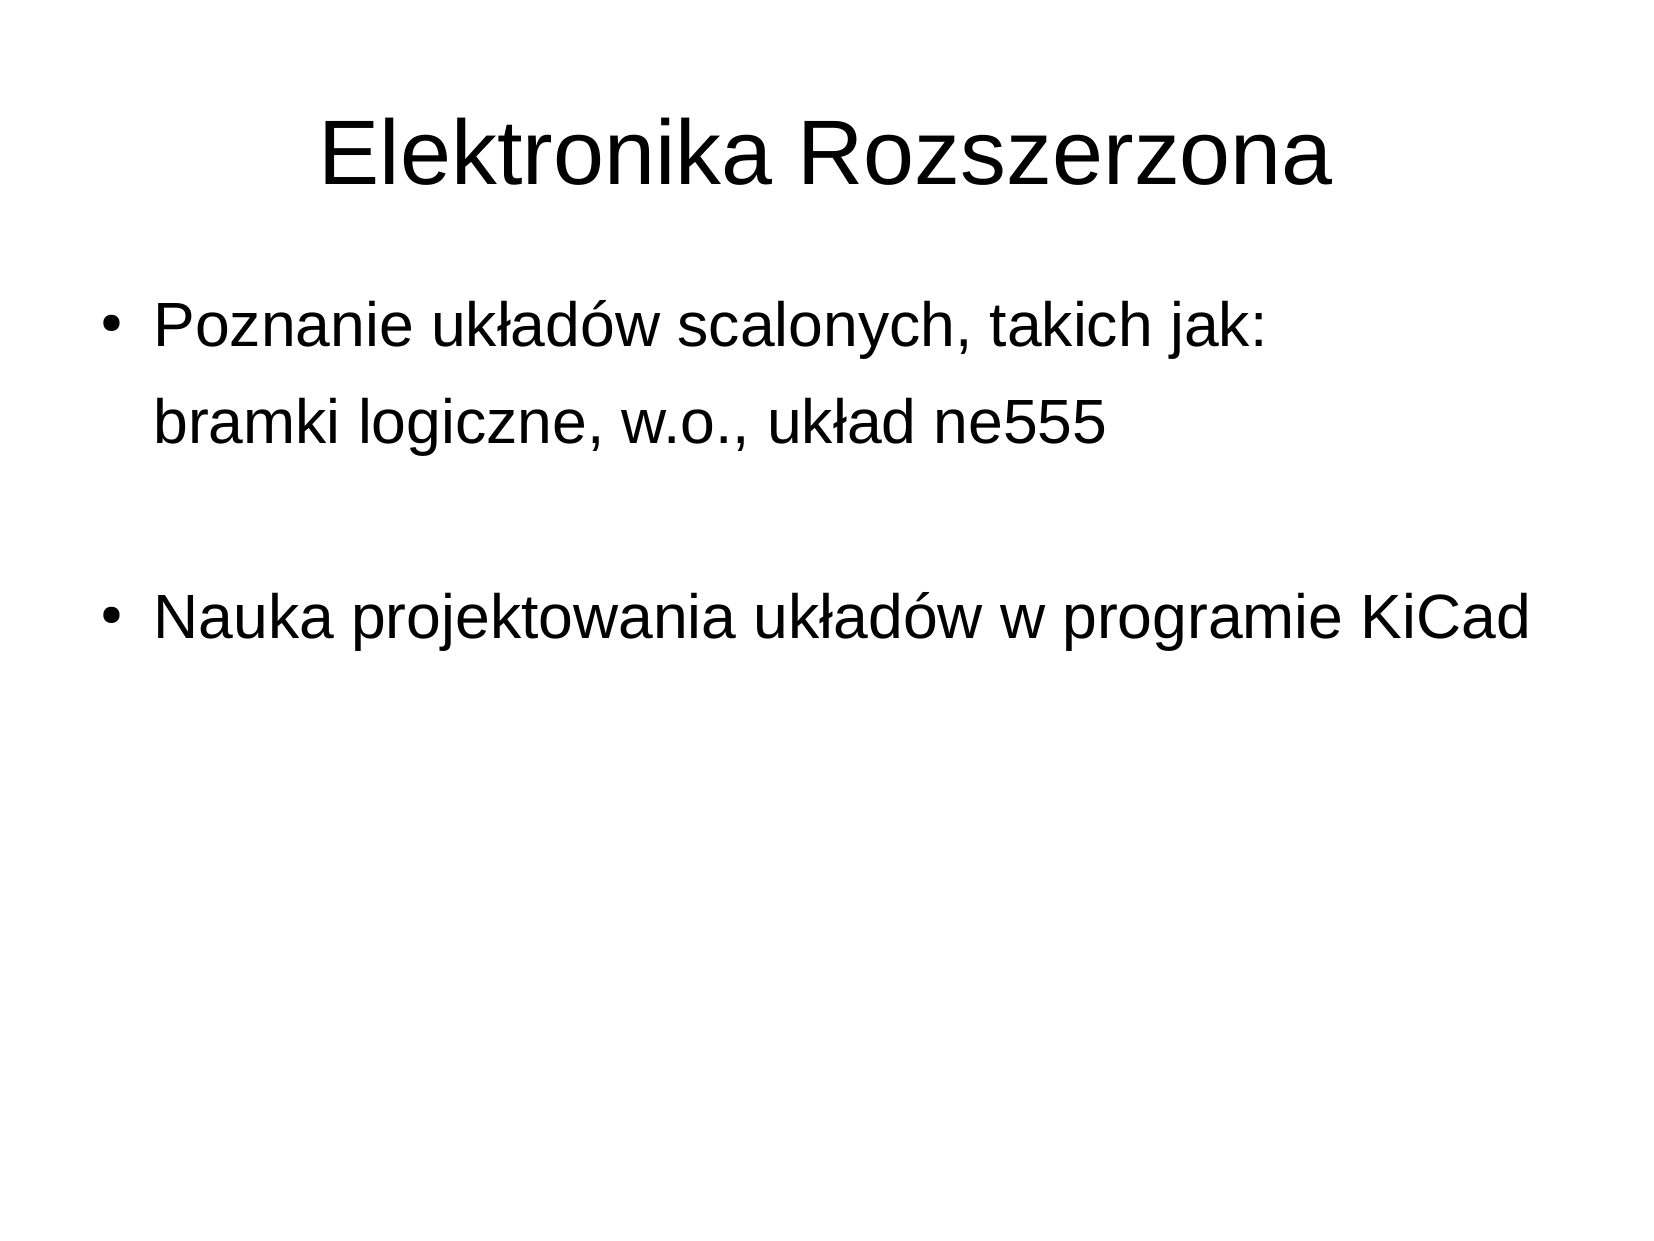

# Elektronika Rozszerzona
Poznanie układów scalonych, takich jak:
bramki logiczne, w.o., układ ne555
Nauka projektowania układów w programie KiCad